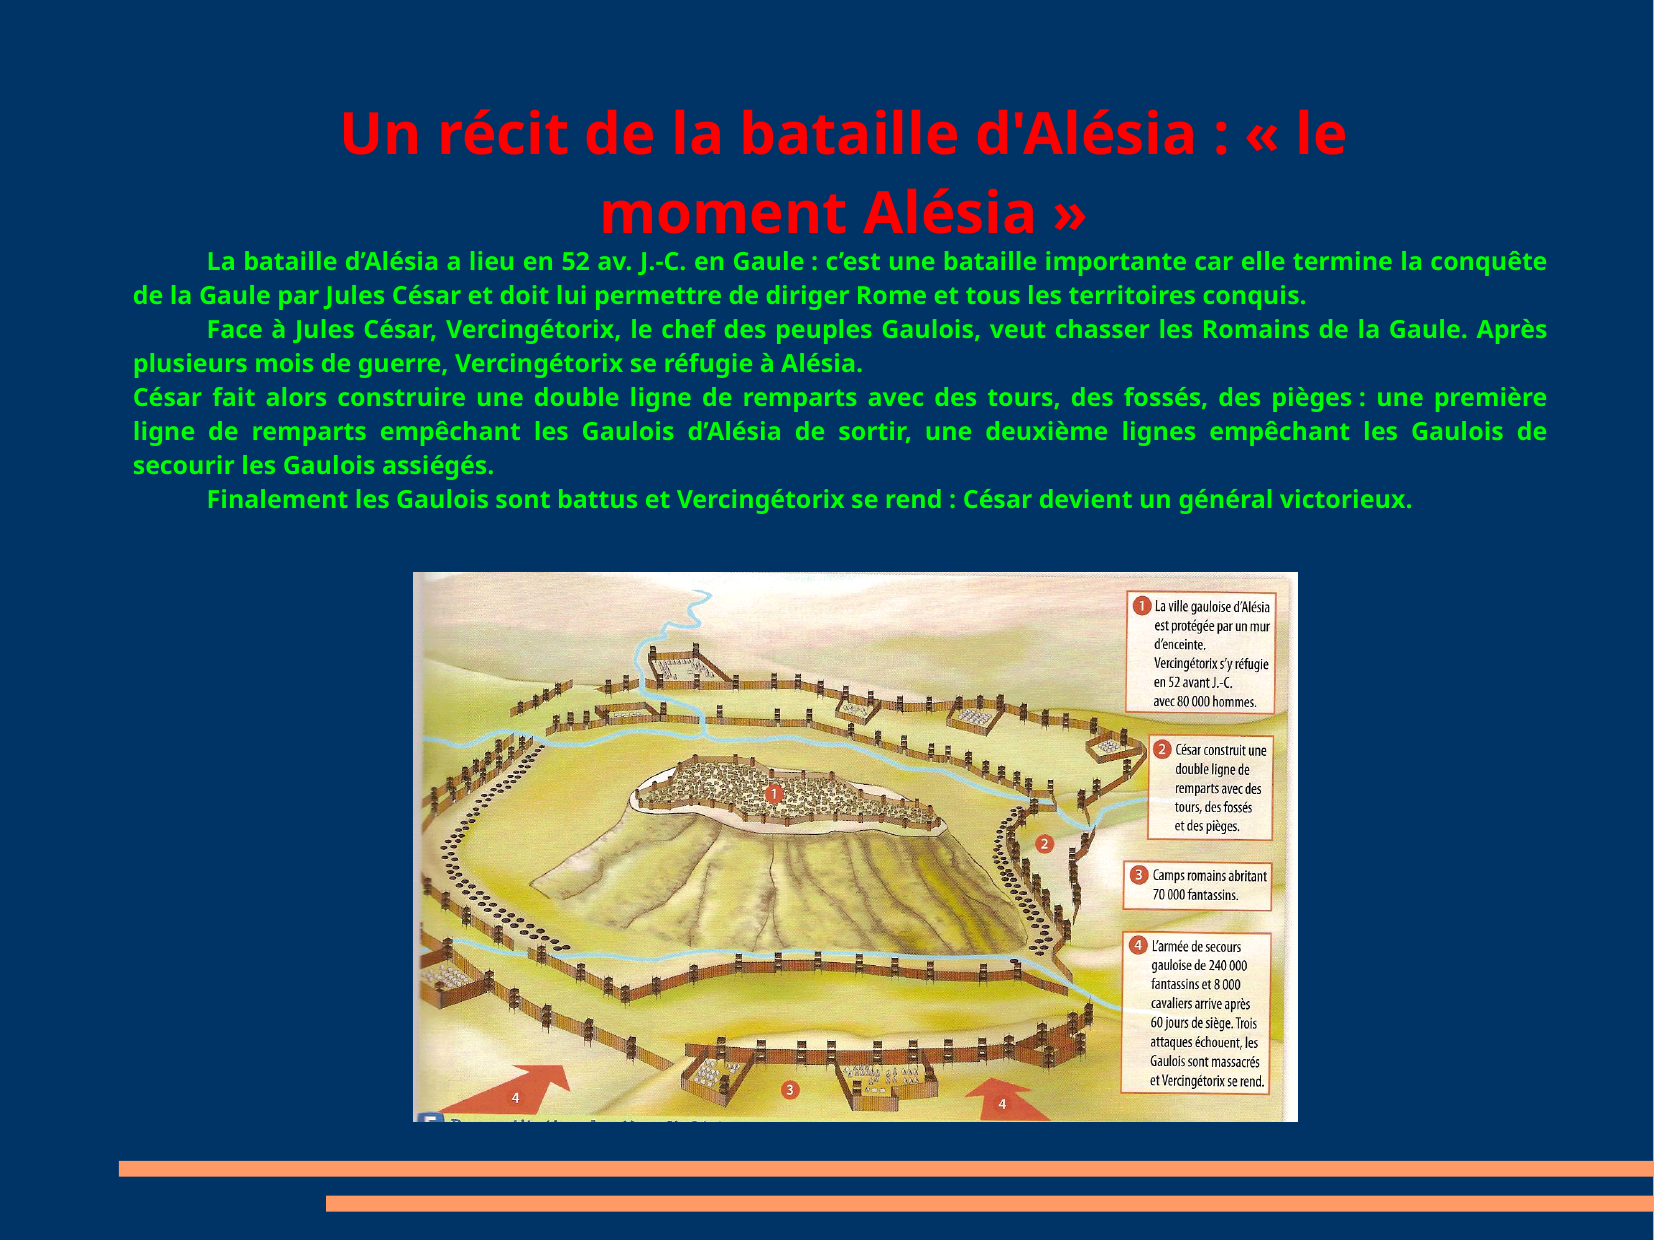

Un récit de la bataille d'Alésia : « le moment Alésia »
La bataille d’Alésia a lieu en 52 av. J.-C. en Gaule : c’est une bataille importante car elle termine la conquête de la Gaule par Jules César et doit lui permettre de diriger Rome et tous les territoires conquis.
Face à Jules César, Vercingétorix, le chef des peuples Gaulois, veut chasser les Romains de la Gaule. Après plusieurs mois de guerre, Vercingétorix se réfugie à Alésia.
César fait alors construire une double ligne de remparts avec des tours, des fossés, des pièges : une première ligne de remparts empêchant les Gaulois d’Alésia de sortir, une deuxième lignes empêchant les Gaulois de secourir les Gaulois assiégés.
Finalement les Gaulois sont battus et Vercingétorix se rend : César devient un général victorieux.